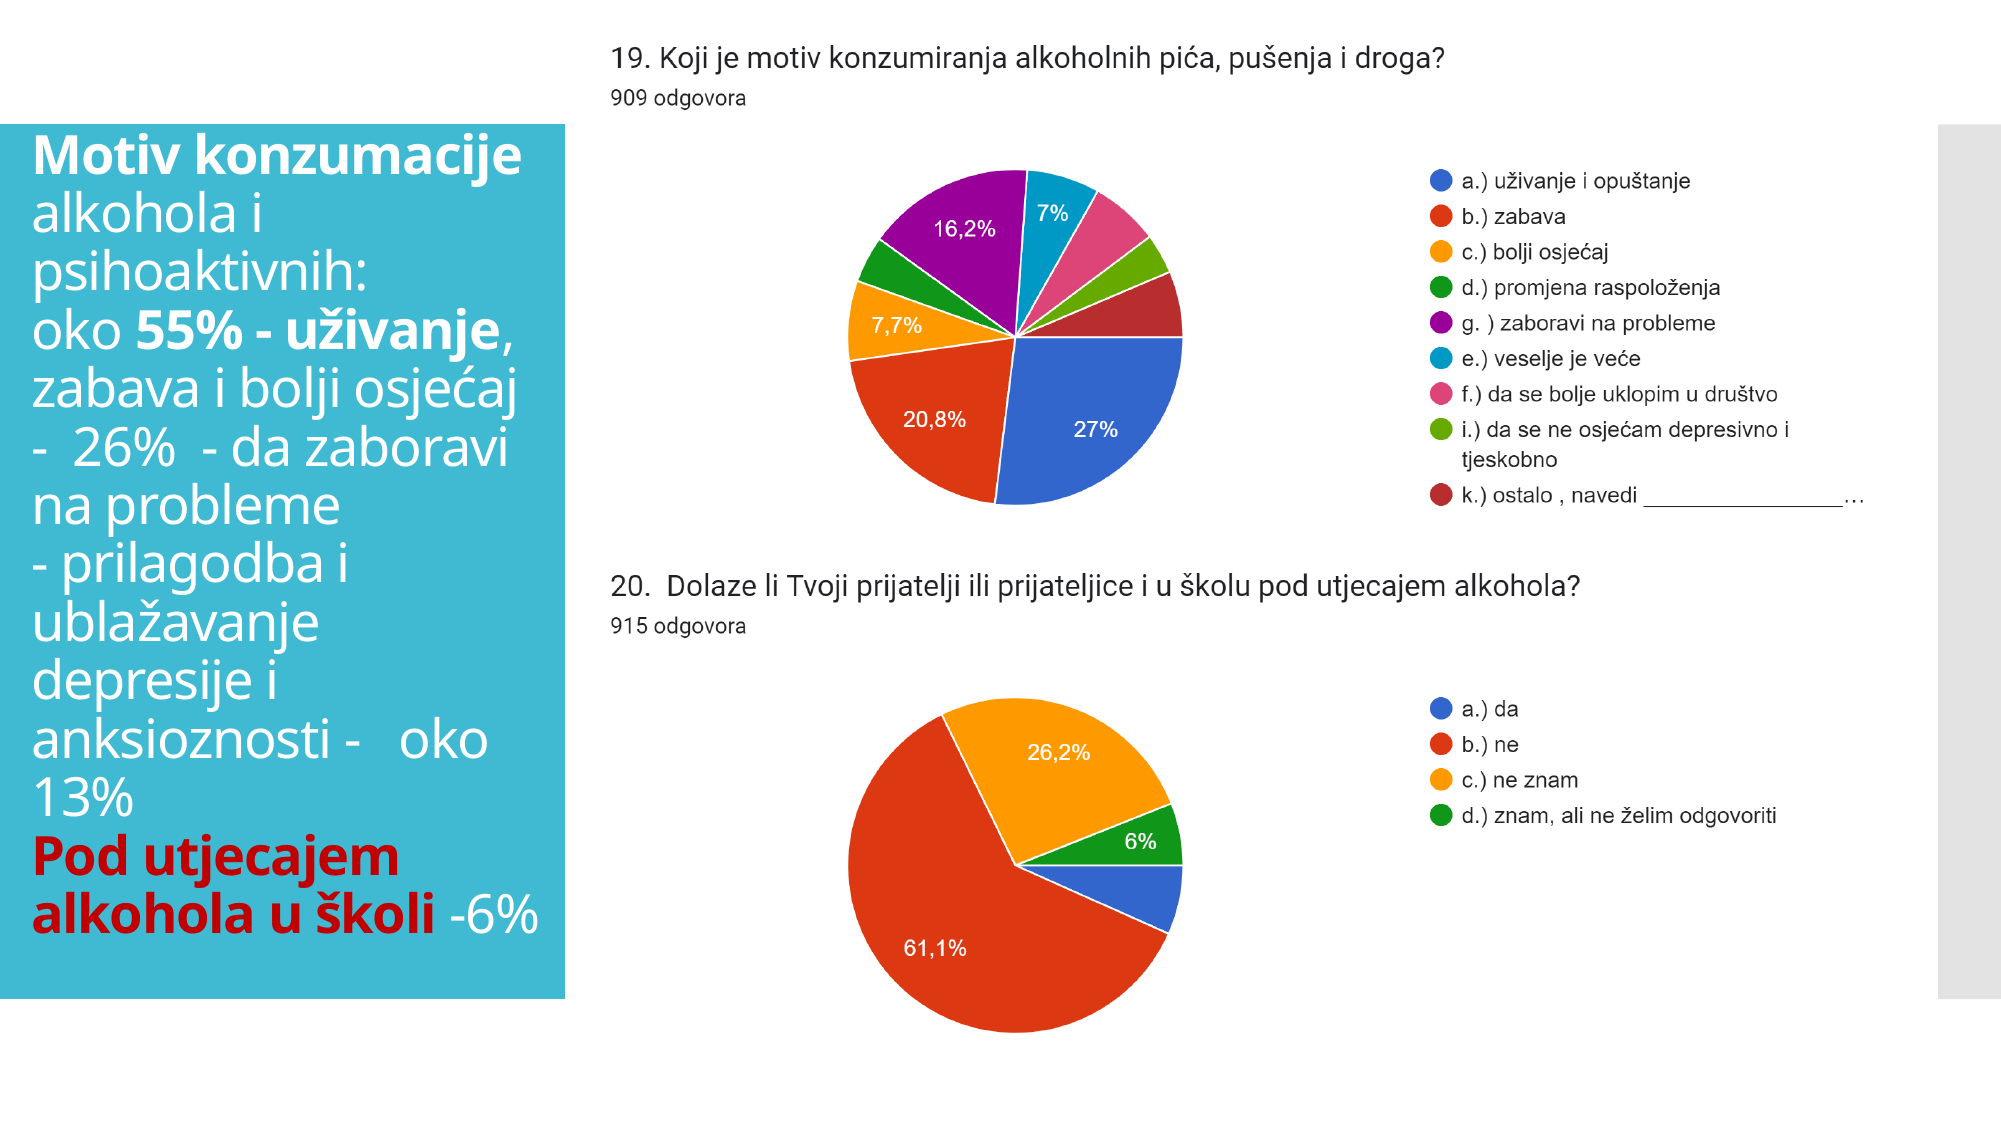

# Motiv konzumacije alkohola i psihoaktivnih: oko 55% - uživanje, zabava i bolji osjećaj - 26% - da zaboravi na probleme - prilagodba i ublažavanje depresije i anksioznosti - oko 13% Pod utjecajem alkohola u školi -6%